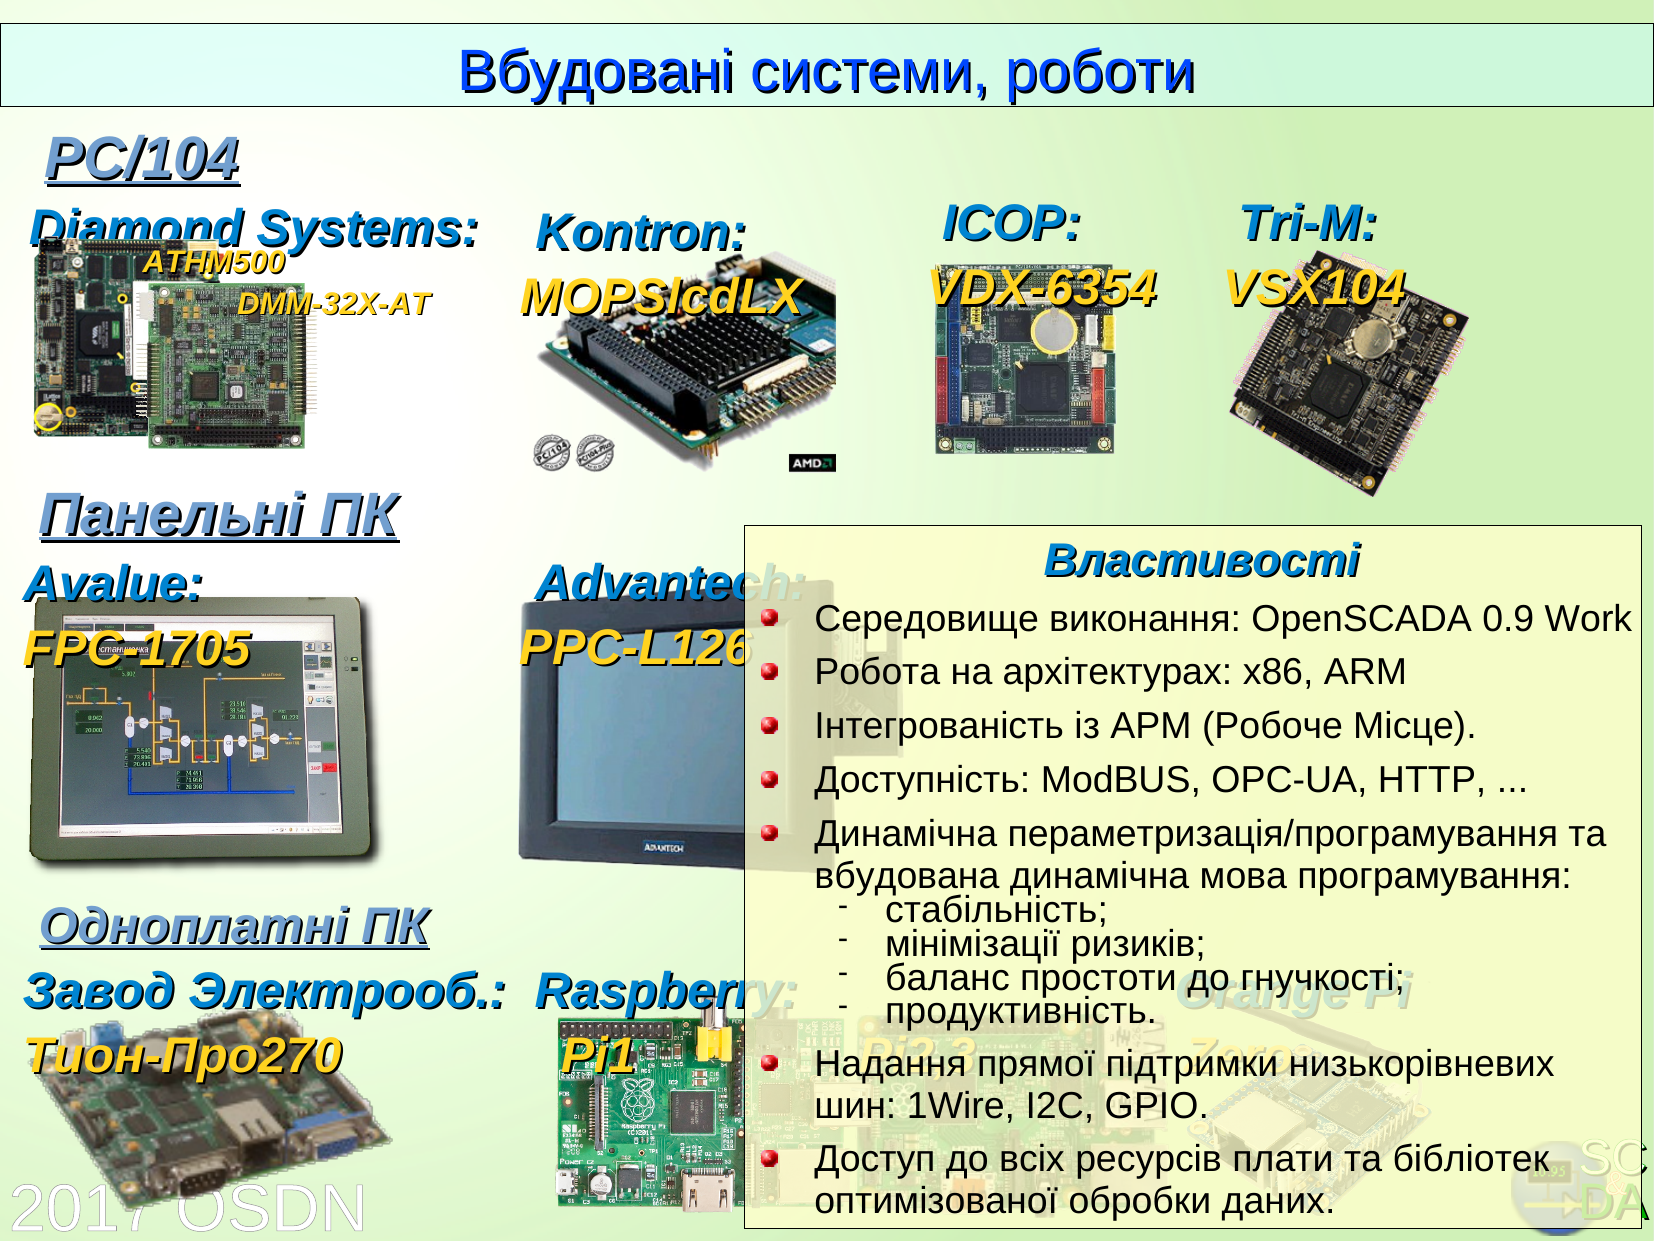

# Вбудовані системи, роботи
PC/104
Diamond Systems:
ICOP:
VDX-6354
Tri-M:
VSX104
Kontron:
MOPSlcdLX
ATHM500
DMM-32X-AT
Панельні ПК
Avalue:
FPC-1705
Властивості
Середовище виконання: OpenSCADA 0.9 Work
Робота на архітектурах: x86, ARM
Інтегрованість із АРМ (Робоче Місце).
Доступність: ModBUS, OPC-UA, HTTP, ...
Динамічна пераметризація/програмування та вбудована динамічна мова програмування:
стабільність;
мінімізації ризиків;
баланс простоти до гнучкості;
продуктивність.
Надання прямої підтримки низькорівневих шин: 1Wire, I2C, GPIO.
Доступ до всіх ресурсів плати та бібліотек оптимізованої обробки даних.
Advantech:
PPC-L126
Одноплатні ПК
Завод Электрооб.:
Тион-Про270
Raspberry: Orange Pi
 Pi1 Pi2,3 Zero